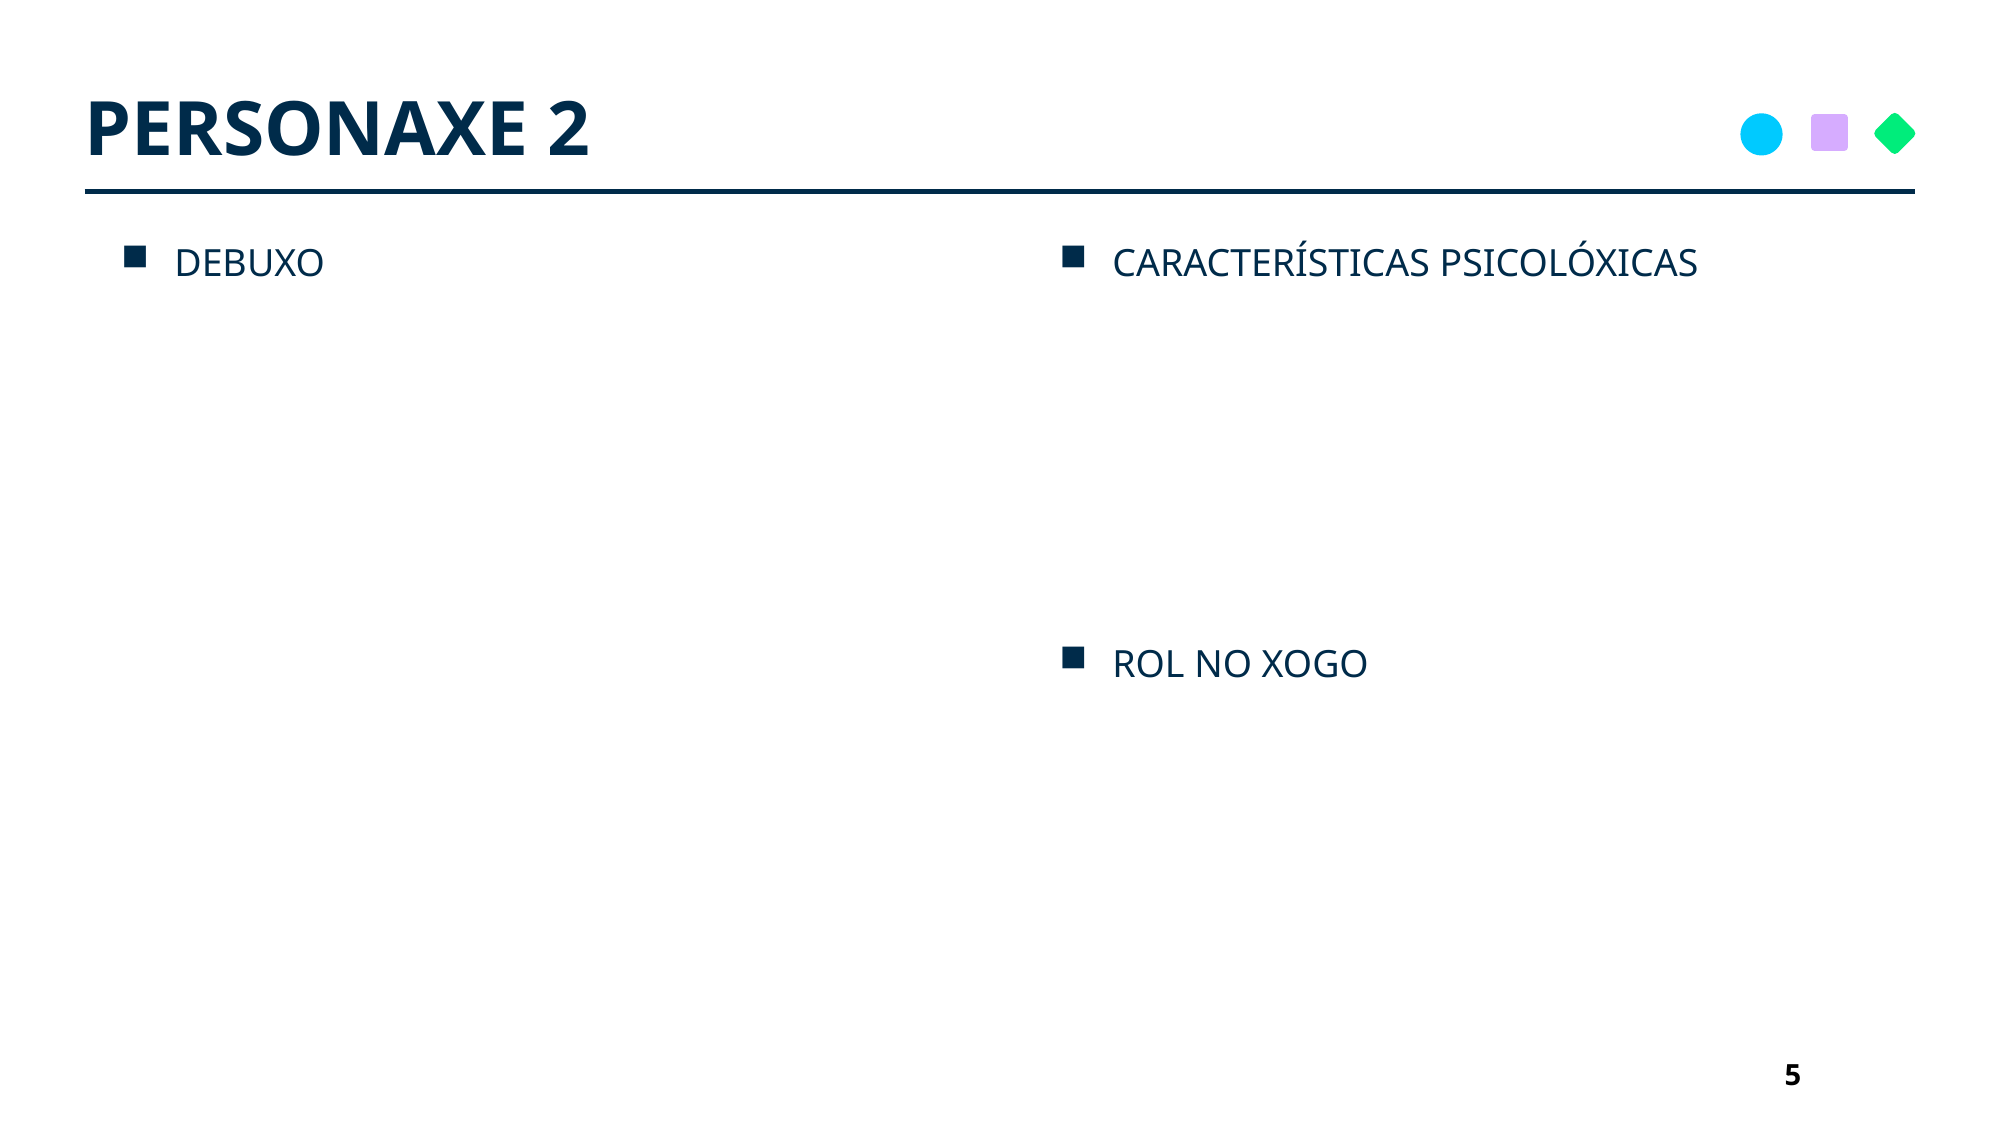

# PERSONAXE 2
DEBUXO
CARACTERÍSTICAS PSICOLÓXICAS
ROL NO XOGO